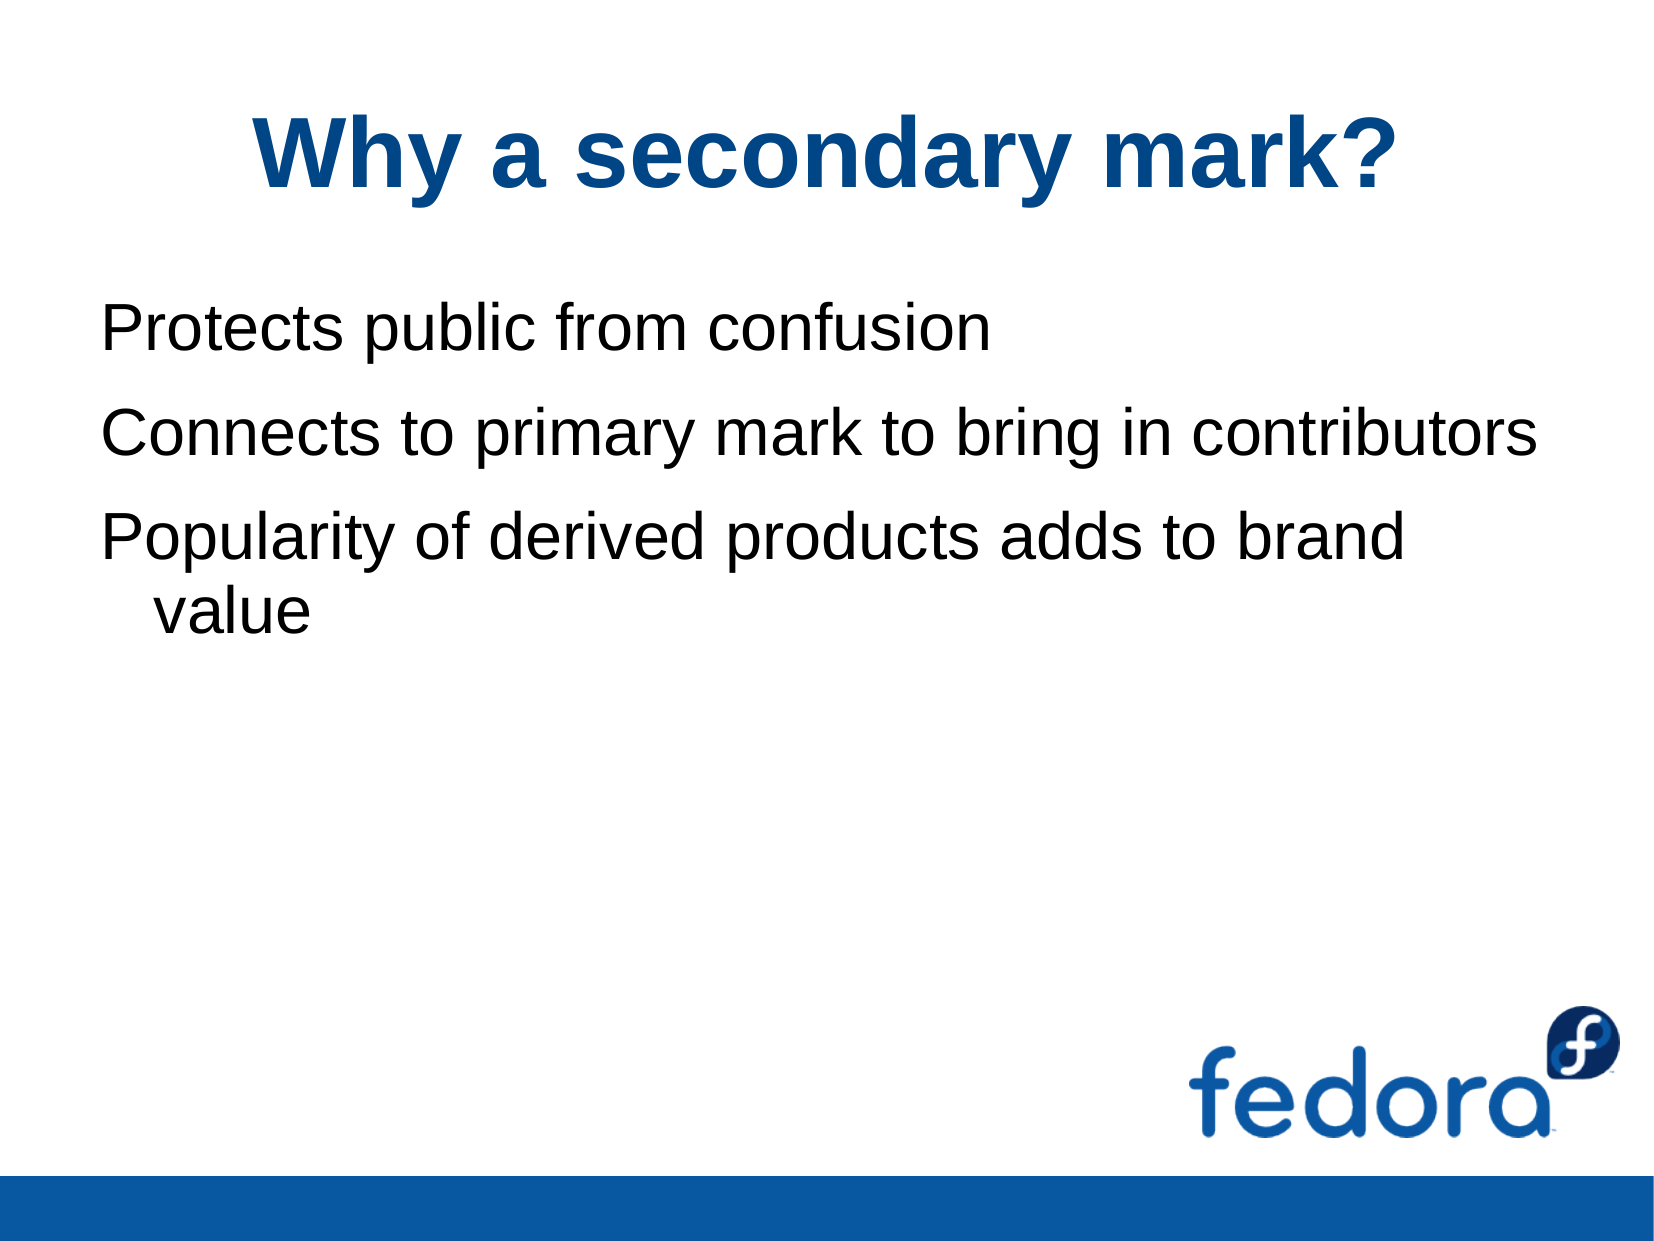

# Why a secondary mark?
Protects public from confusion
Connects to primary mark to bring in contributors
Popularity of derived products adds to brand value